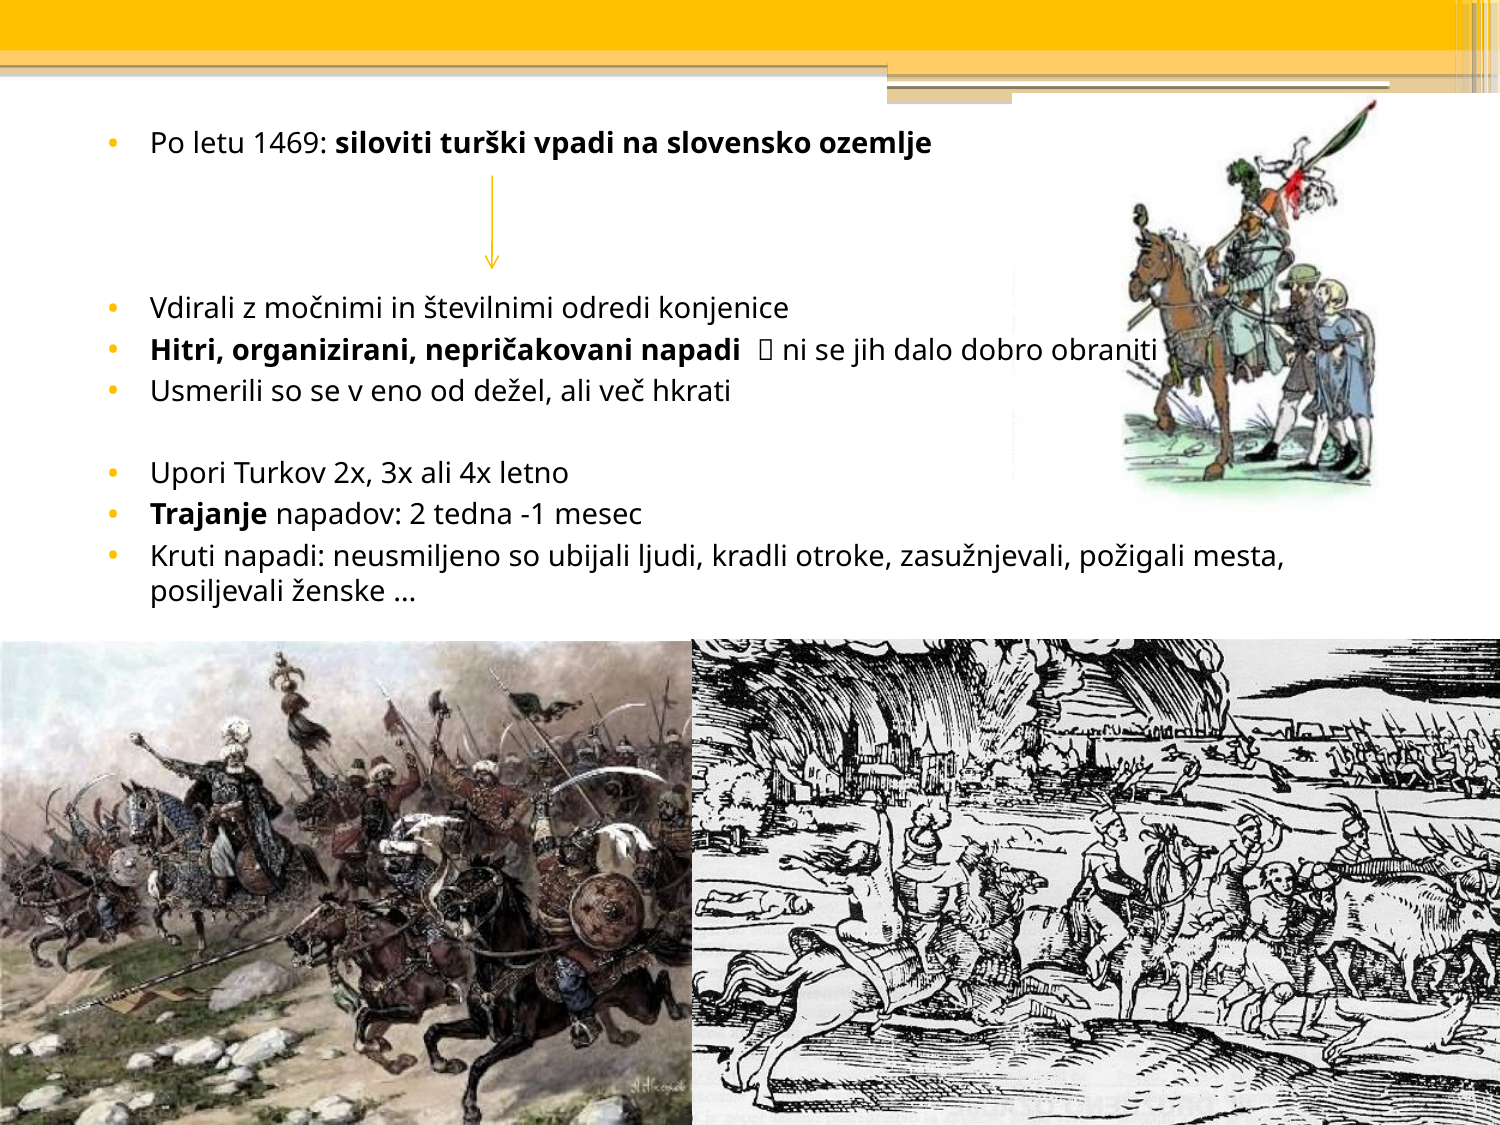

Po letu 1469: siloviti turški vpadi na slovensko ozemlje
Vdirali z močnimi in številnimi odredi konjenice
Hitri, organizirani, nepričakovani napadi  ni se jih dalo dobro obraniti
Usmerili so se v eno od dežel, ali več hkrati
Upori Turkov 2x, 3x ali 4x letno
Trajanje napadov: 2 tedna -1 mesec
Kruti napadi: neusmiljeno so ubijali ljudi, kradli otroke, zasužnjevali, požigali mesta, posiljevali ženske …
#